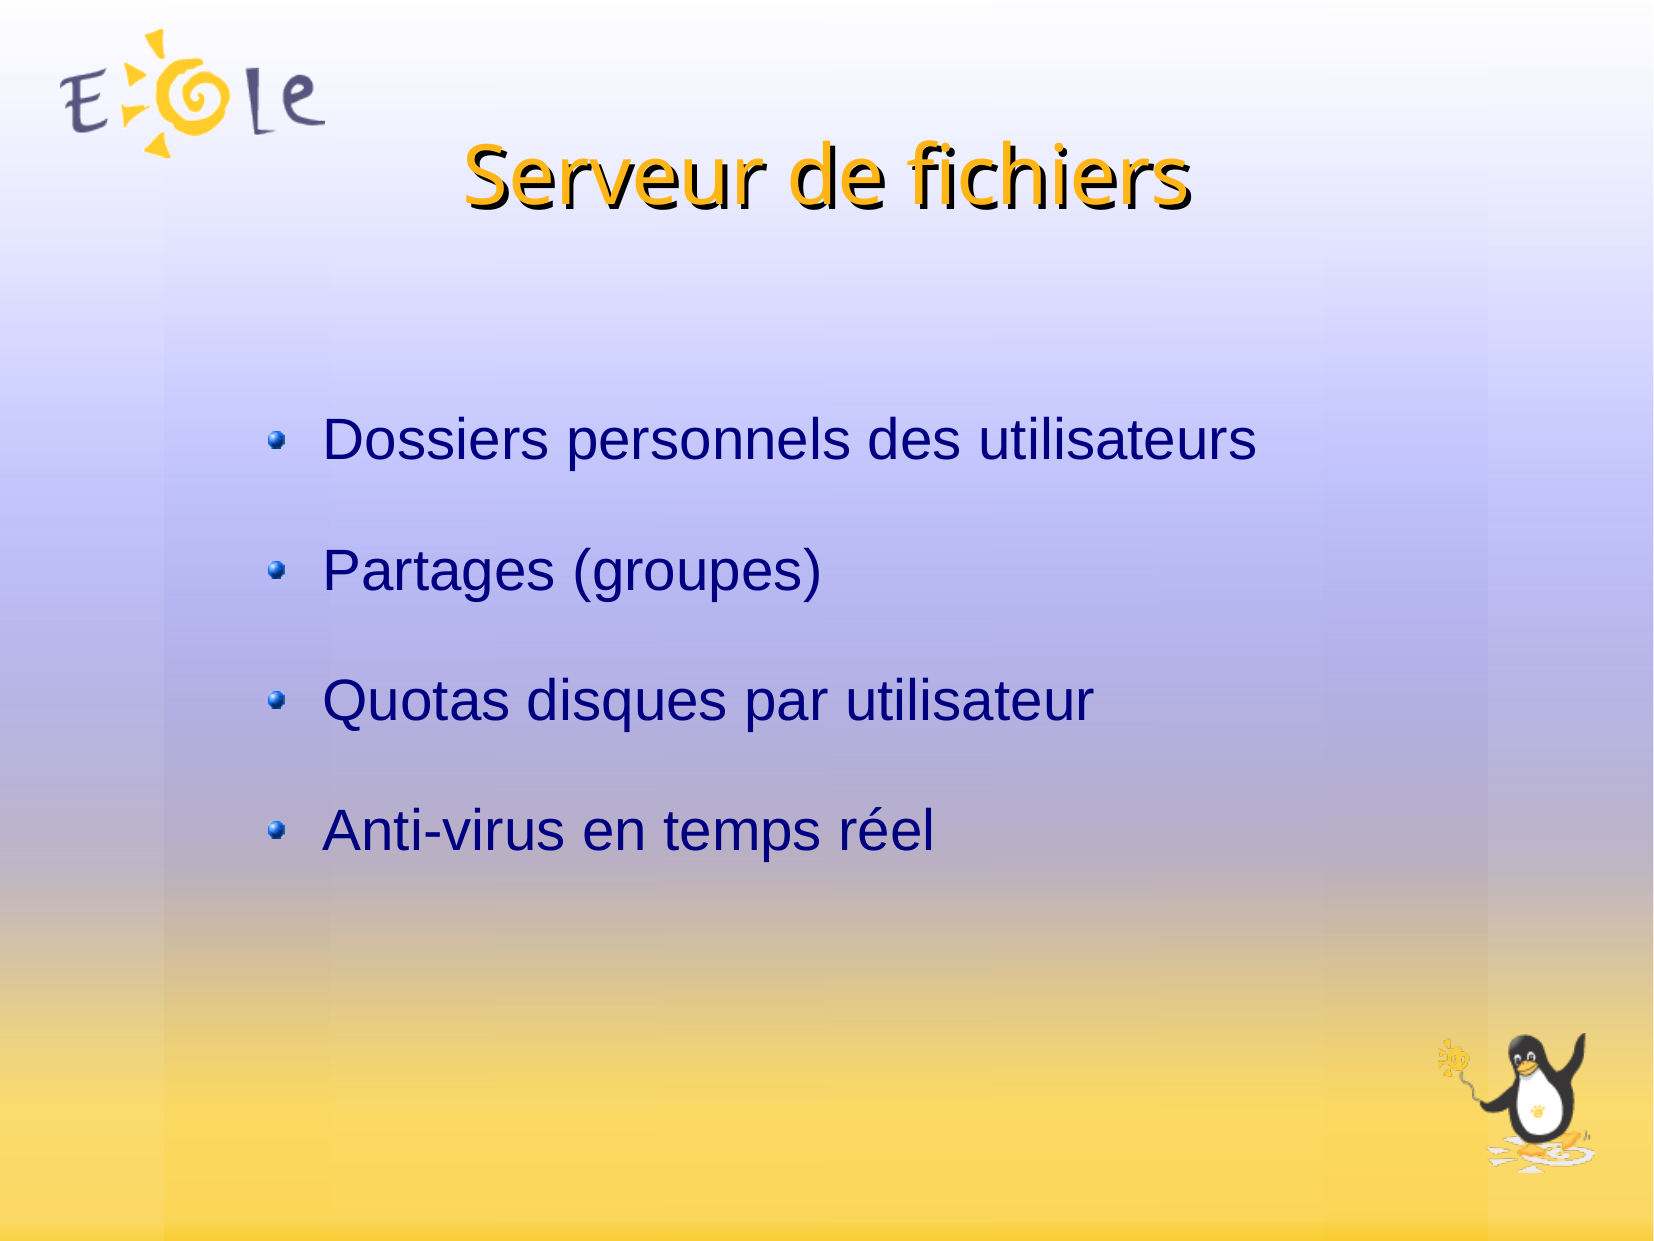

# Serveur de fichiers
Dossiers personnels des utilisateurs
Partages (groupes)
Quotas disques par utilisateur
Anti-virus en temps réel